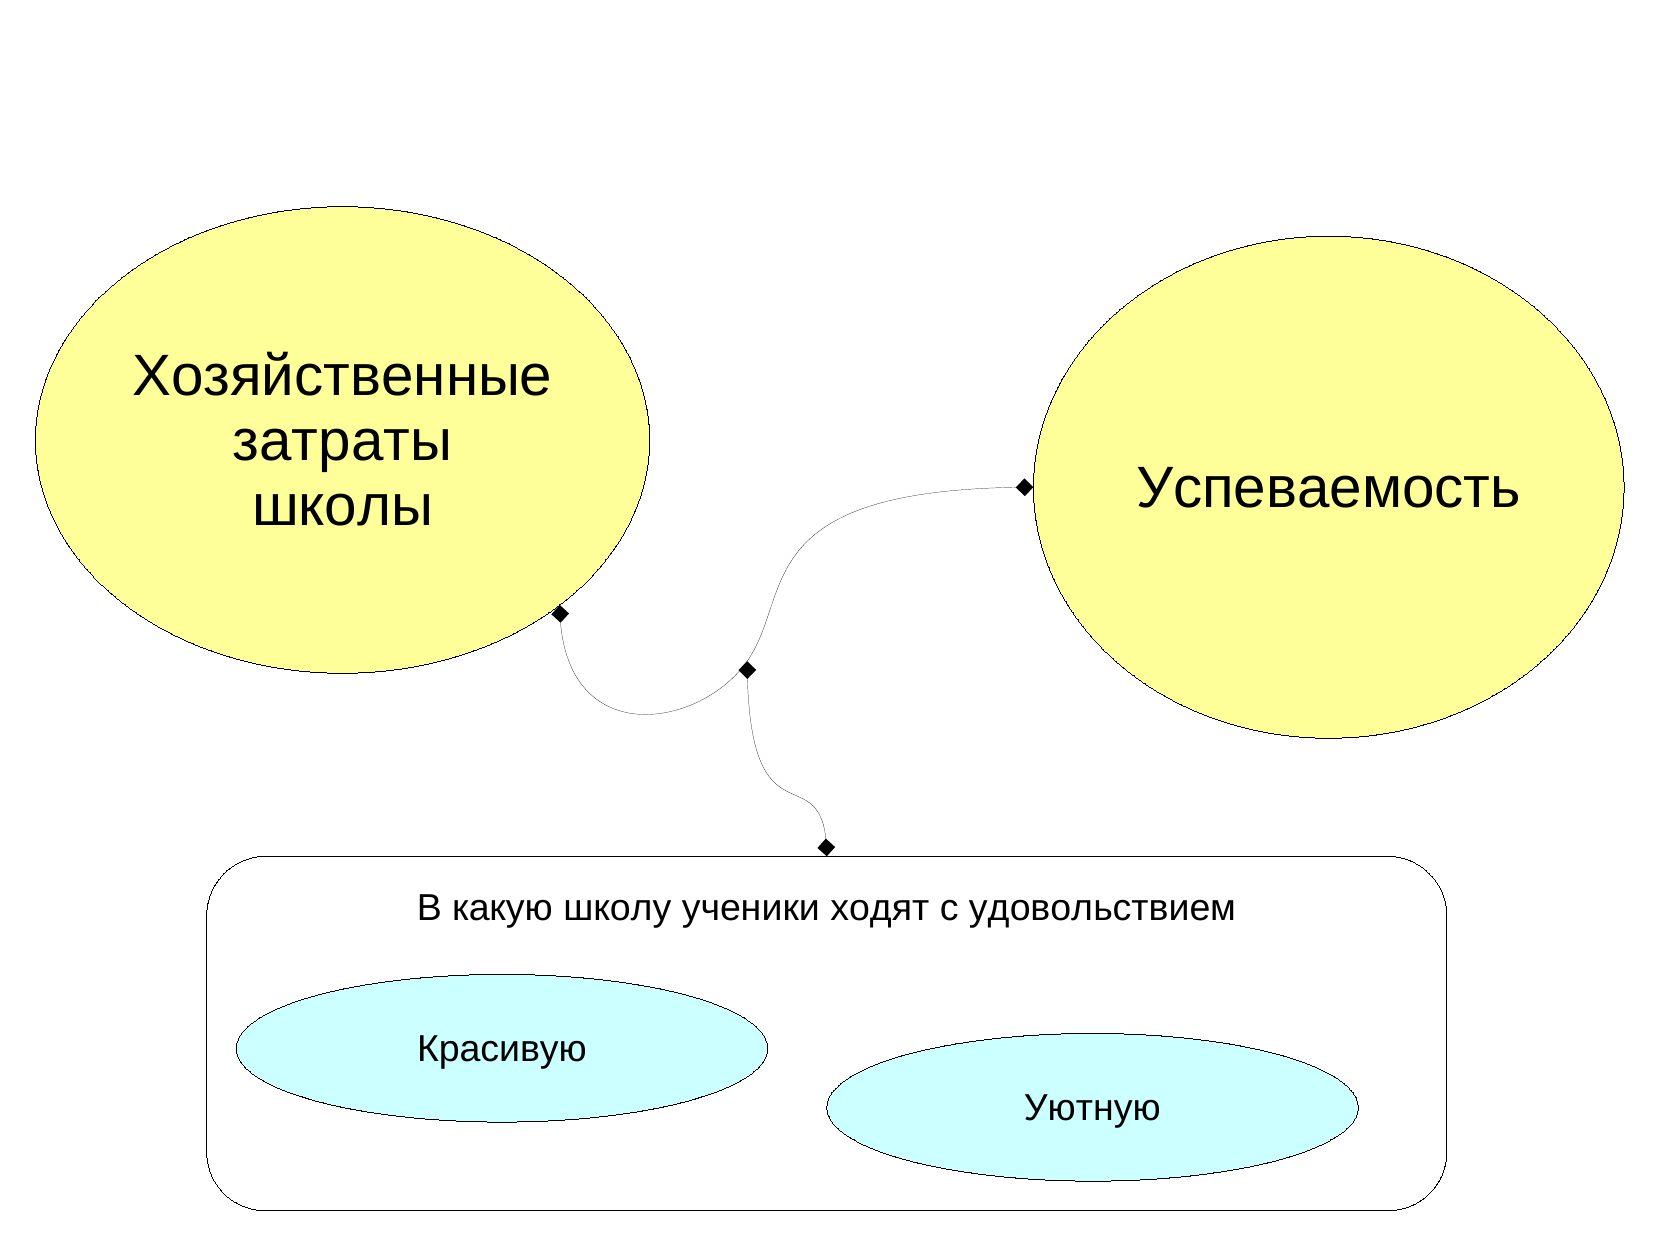

Хозяйственные
затраты
школы
Успеваемость
В какую школу ученики ходят с удовольствием
Красивую
Уютную